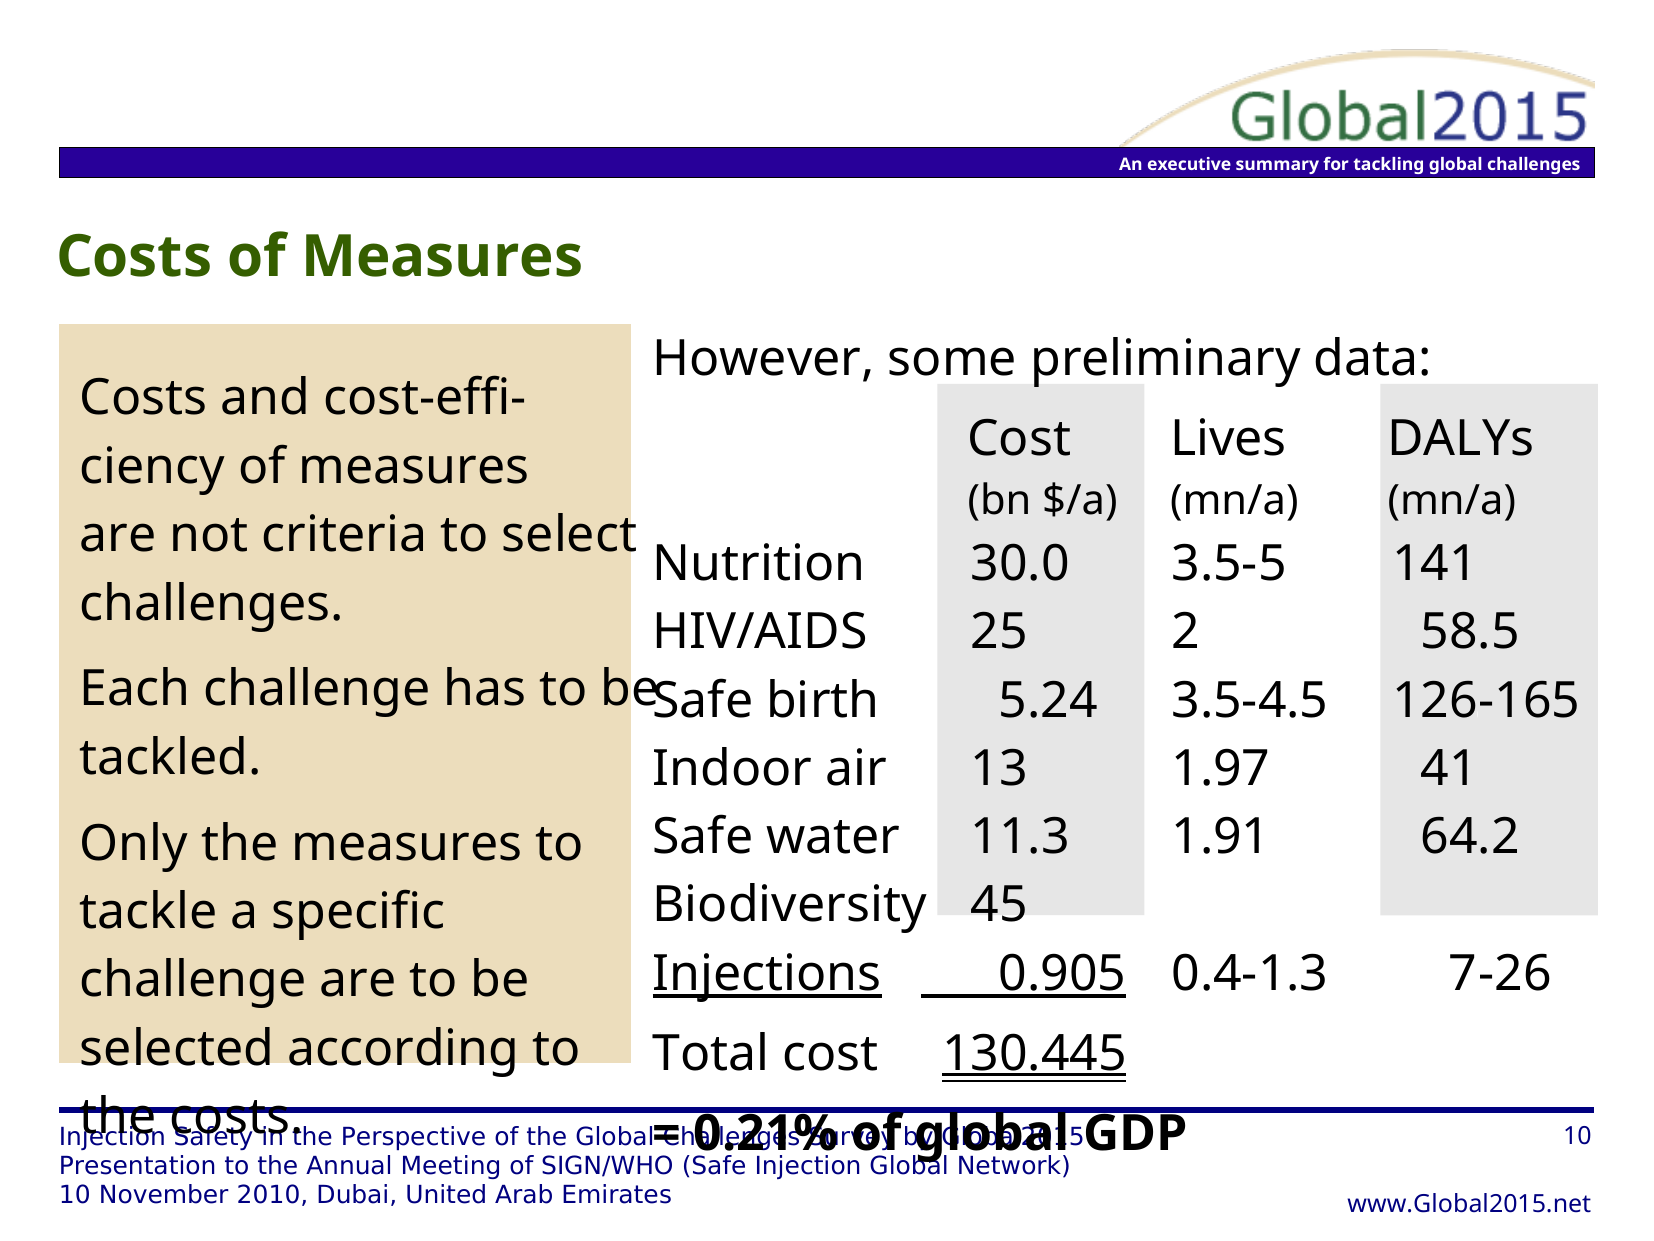

Costs of Measures
Costs and cost-effi-ciency of measures
are not criteria to select challenges.
Each challenge has to be tackled.
Only the measures to tackle a specific challenge are to be selected according to the costs.
However, some preliminary data:
	Cost	Lives	DALYs
	(bn $/a)	(mn/a)	(mn/a)
Nutrition 	30.0	3.5-5	141
HIV/AIDS 	25	2	58.5
Safe birth 	5.24	3.5-4.5	126.-165
Indoor air 	13	1.97	41
Safe water 	11.3	1.91	64.2
Biodiversity	45
Injections	 0.905	0.4-1.3	7.-26
Total cost 	130.445
= 0.21% of global GDP
Injection Safety in the Perspective of the Global Challenges Survey by Global2015